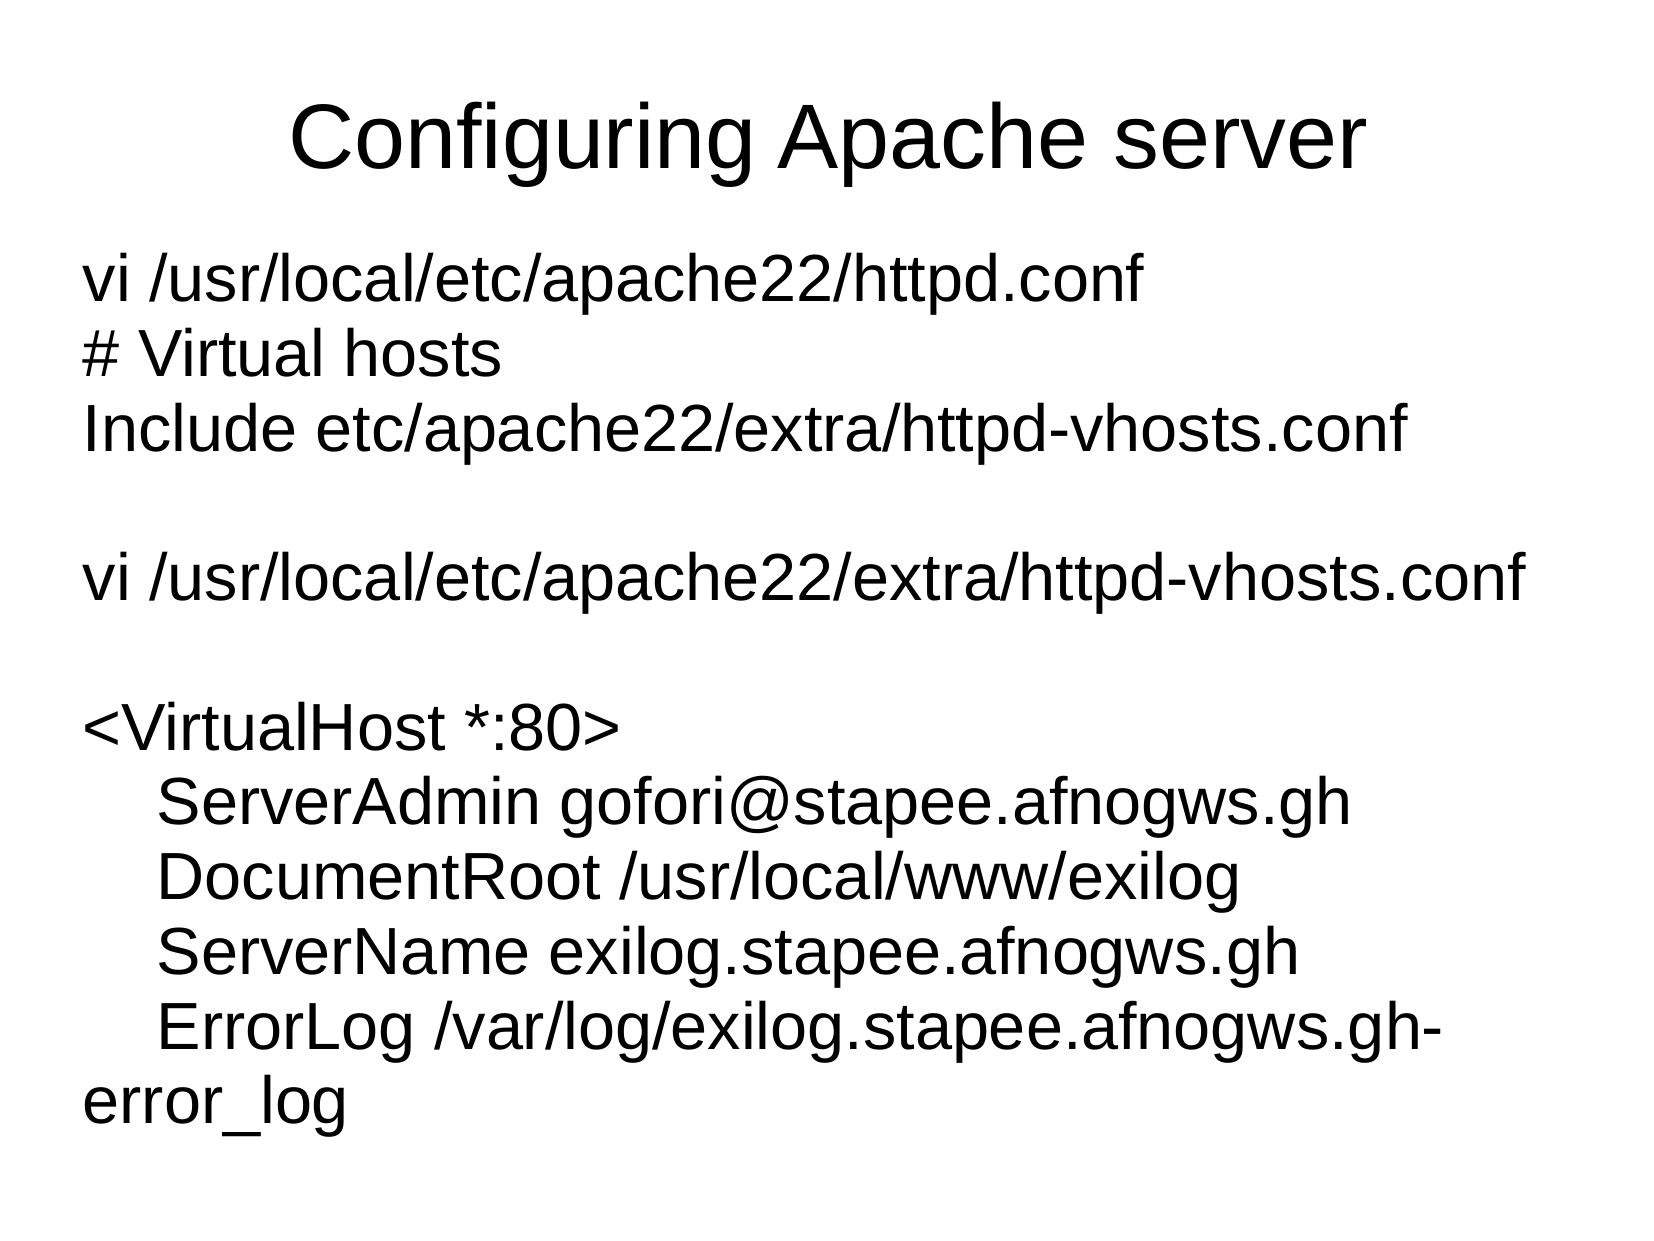

# Configuring Apache server
vi /usr/local/etc/apache22/httpd.conf
# Virtual hosts
Include etc/apache22/extra/httpd-vhosts.conf
vi /usr/local/etc/apache22/extra/httpd-vhosts.conf
<VirtualHost *:80>
 ServerAdmin gofori@stapee.afnogws.gh
 DocumentRoot /usr/local/www/exilog
 ServerName exilog.stapee.afnogws.gh
 ErrorLog /var/log/exilog.stapee.afnogws.gh-error_log